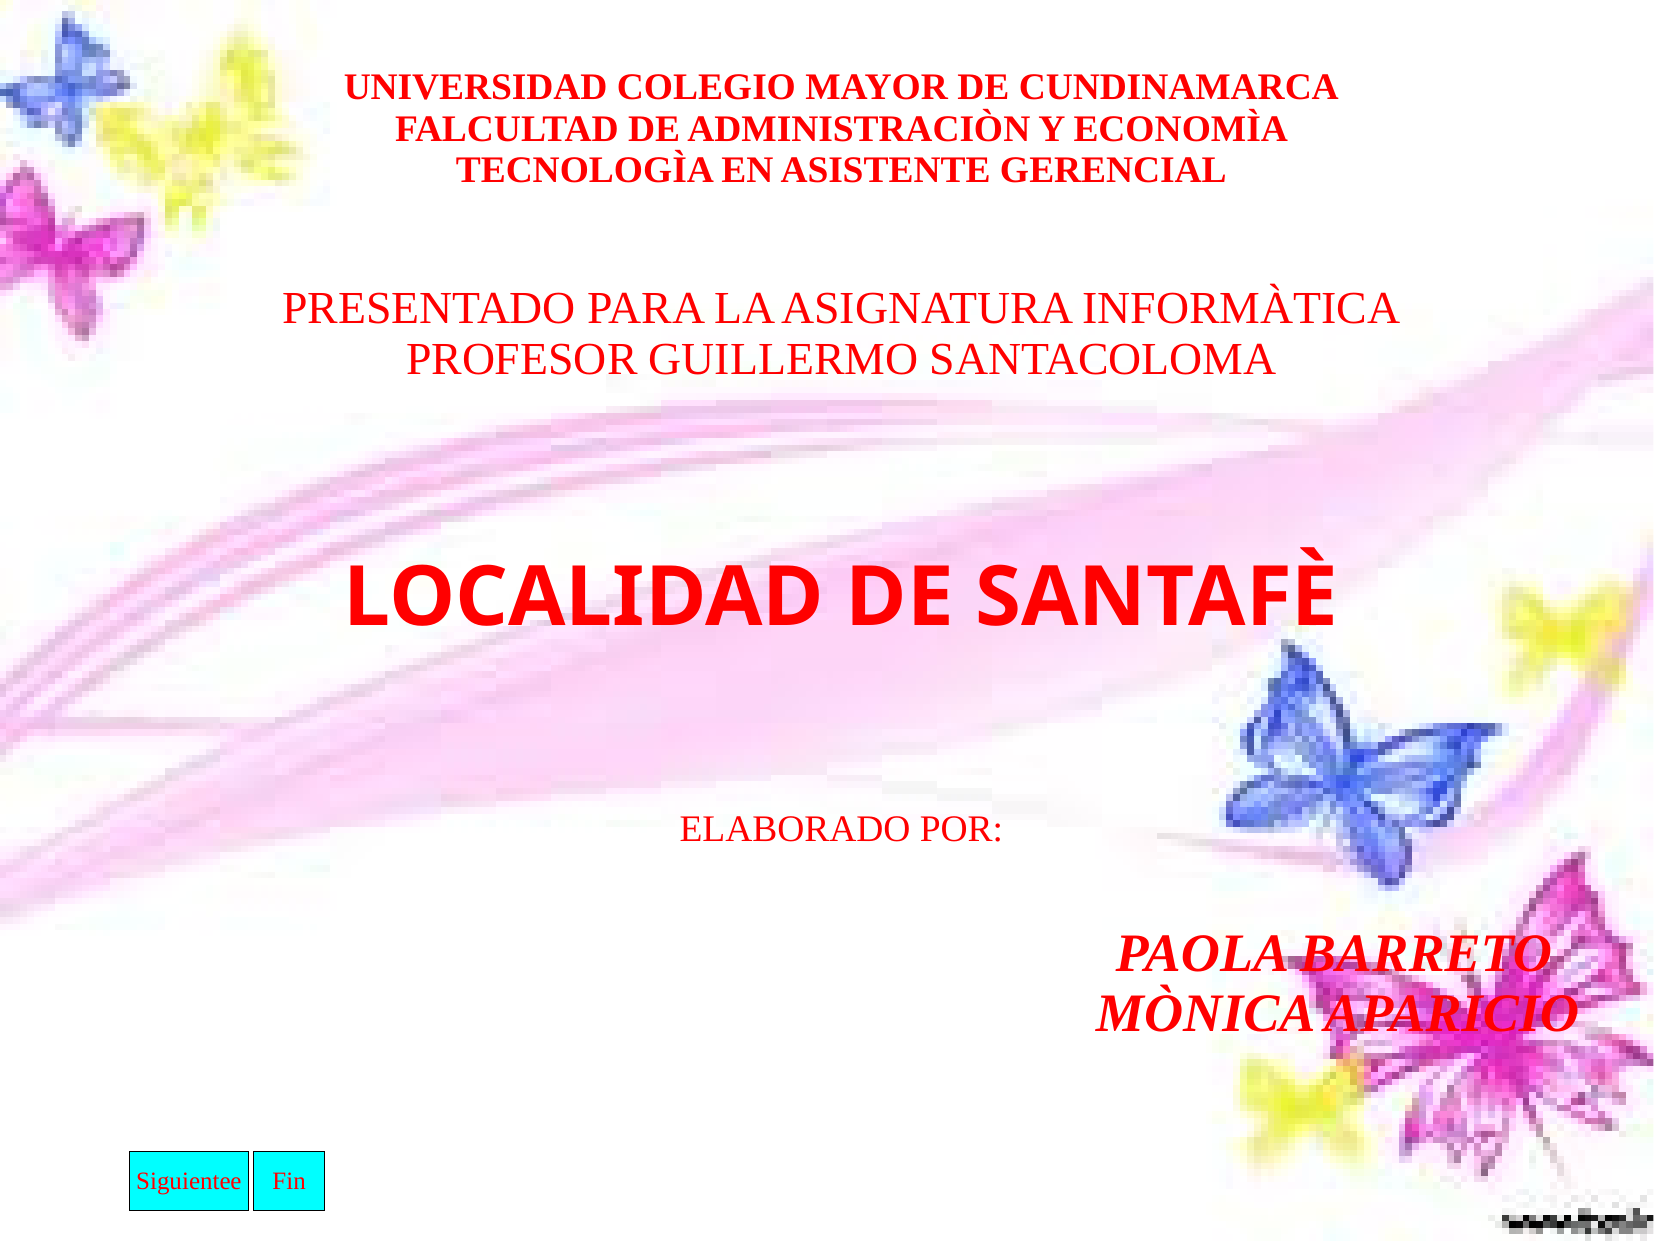

UNIVERSIDAD COLEGIO MAYOR DE CUNDINAMARCA
FALCULTAD DE ADMINISTRACIÒN Y ECONOMÌA
TECNOLOGÌA EN ASISTENTE GERENCIAL
PRESENTADO PARA LA ASIGNATURA INFORMÀTICA
PROFESOR GUILLERMO SANTACOLOMA
LOCALIDAD DE SANTAFÈ
ELABORADO POR:
PAOLA BARRETO
MÒNICA APARICIO
Siguientee
Fin